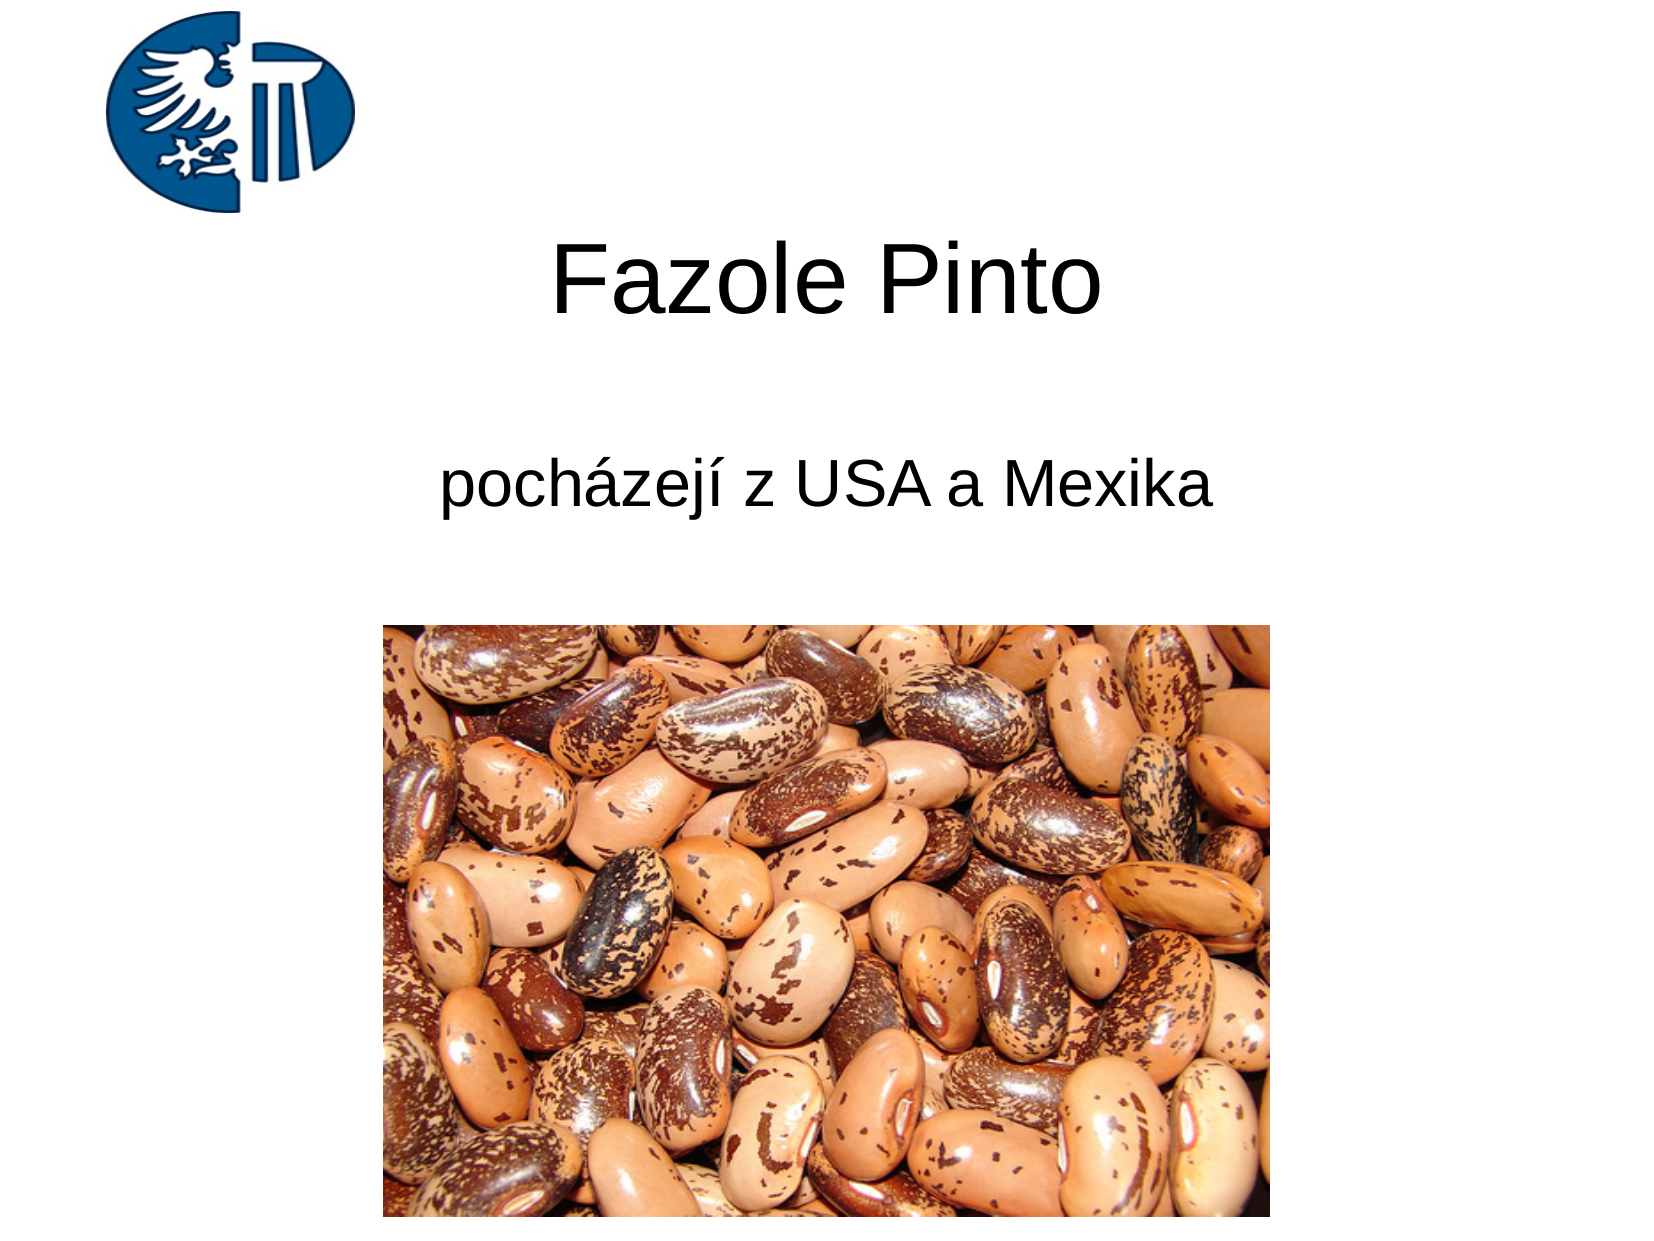

# Fazole Pinto pocházejí z USA a Mexika